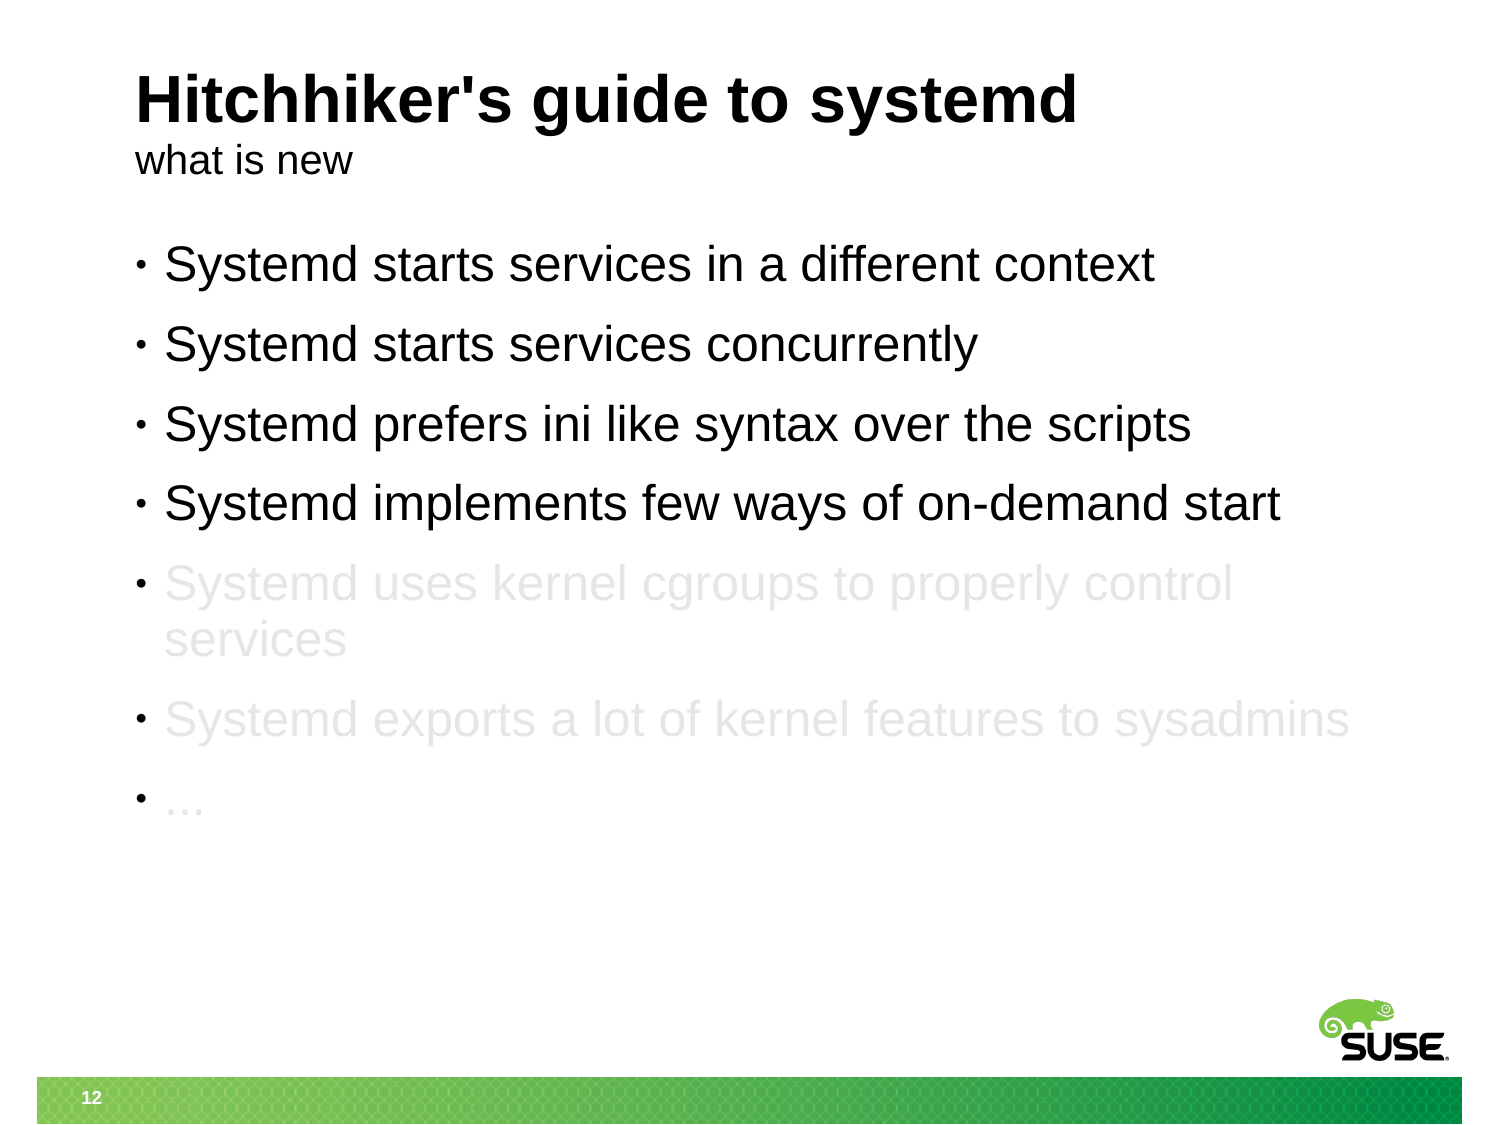

# Hitchhiker's guide to systemd what is new
Systemd starts services in a different context
Systemd starts services concurrently
Systemd prefers ini like syntax over the scripts
Systemd implements few ways of on-demand start
Systemd uses kernel cgroups to properly control services
Systemd exports a lot of kernel features to sysadmins
...